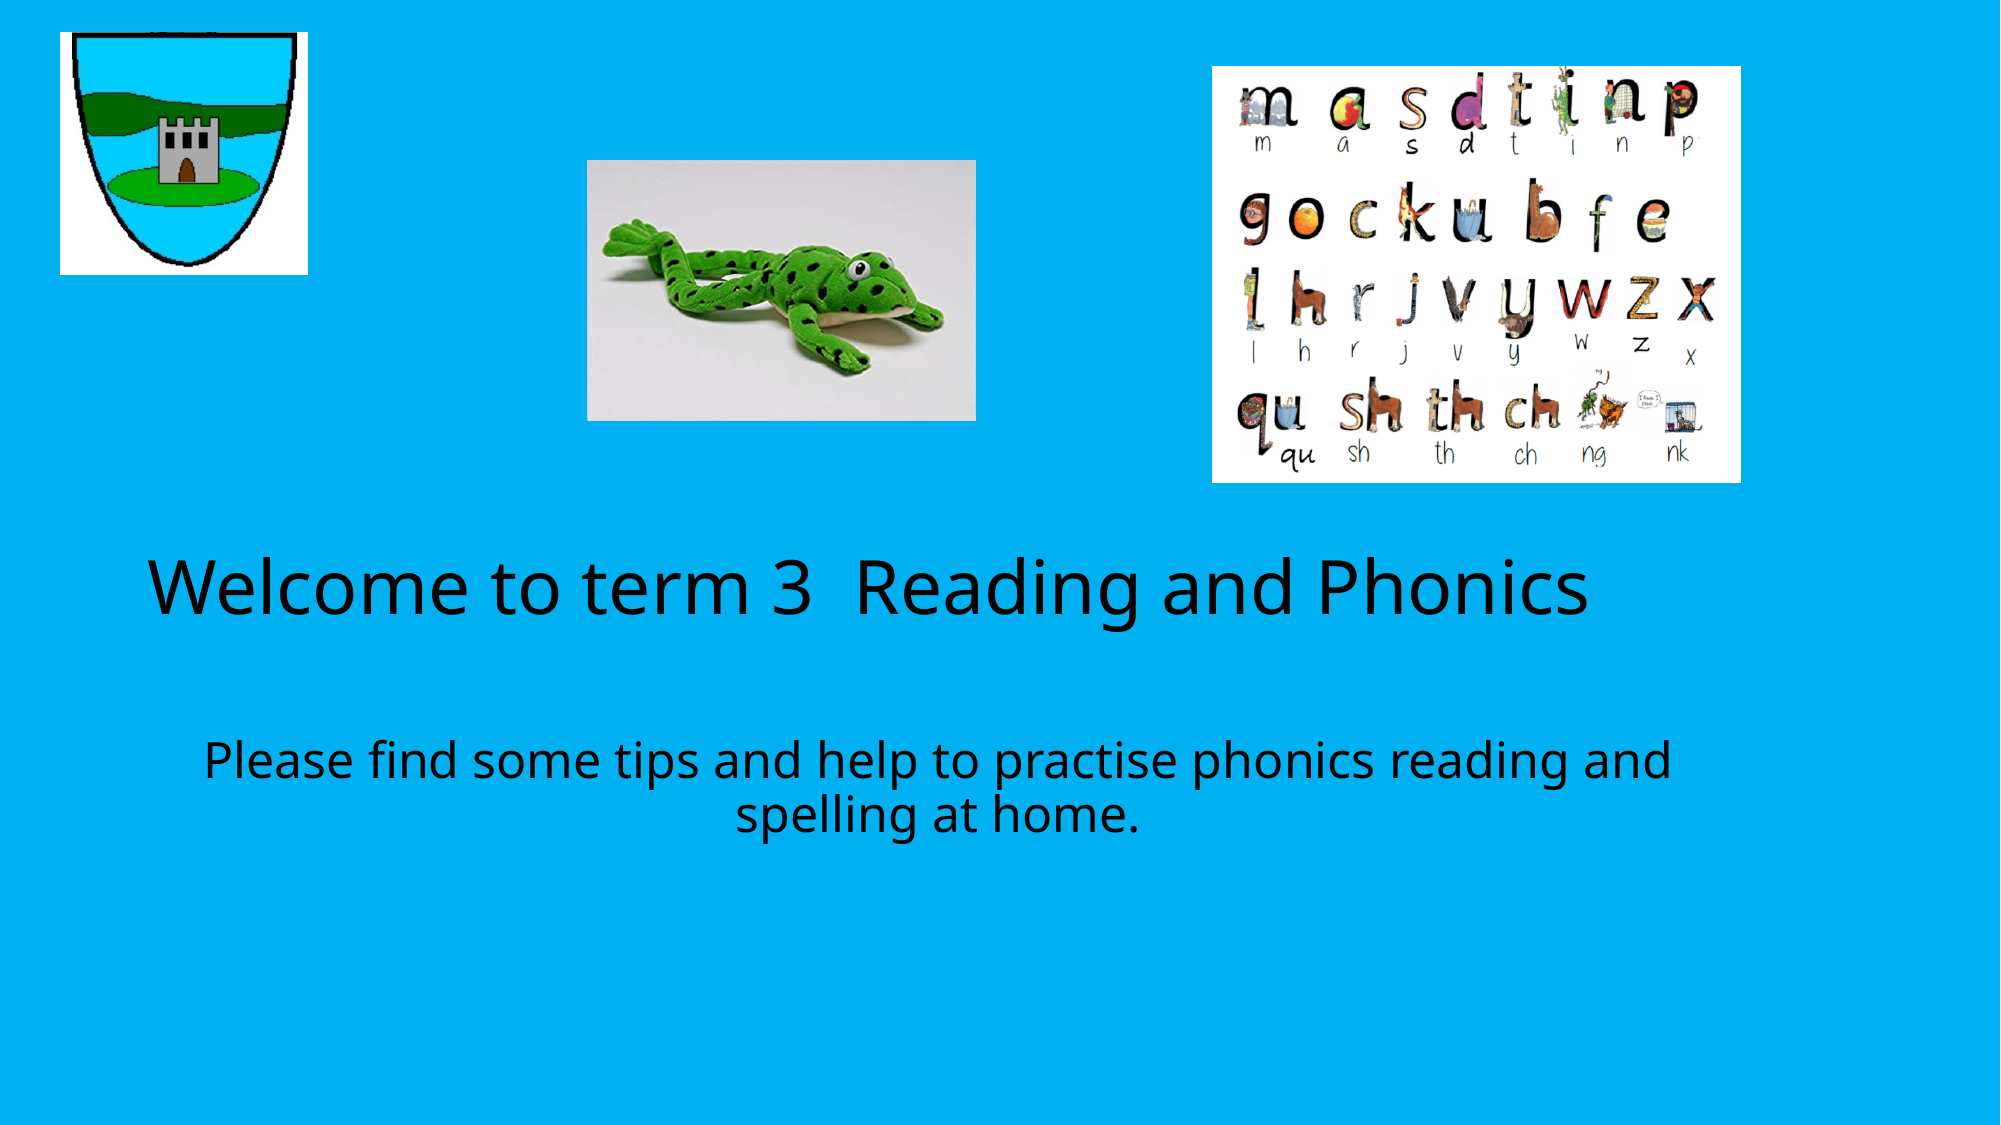

# Welcome to term 3 Reading and Phonics
Please find some tips and help to practise phonics reading and spelling at home.